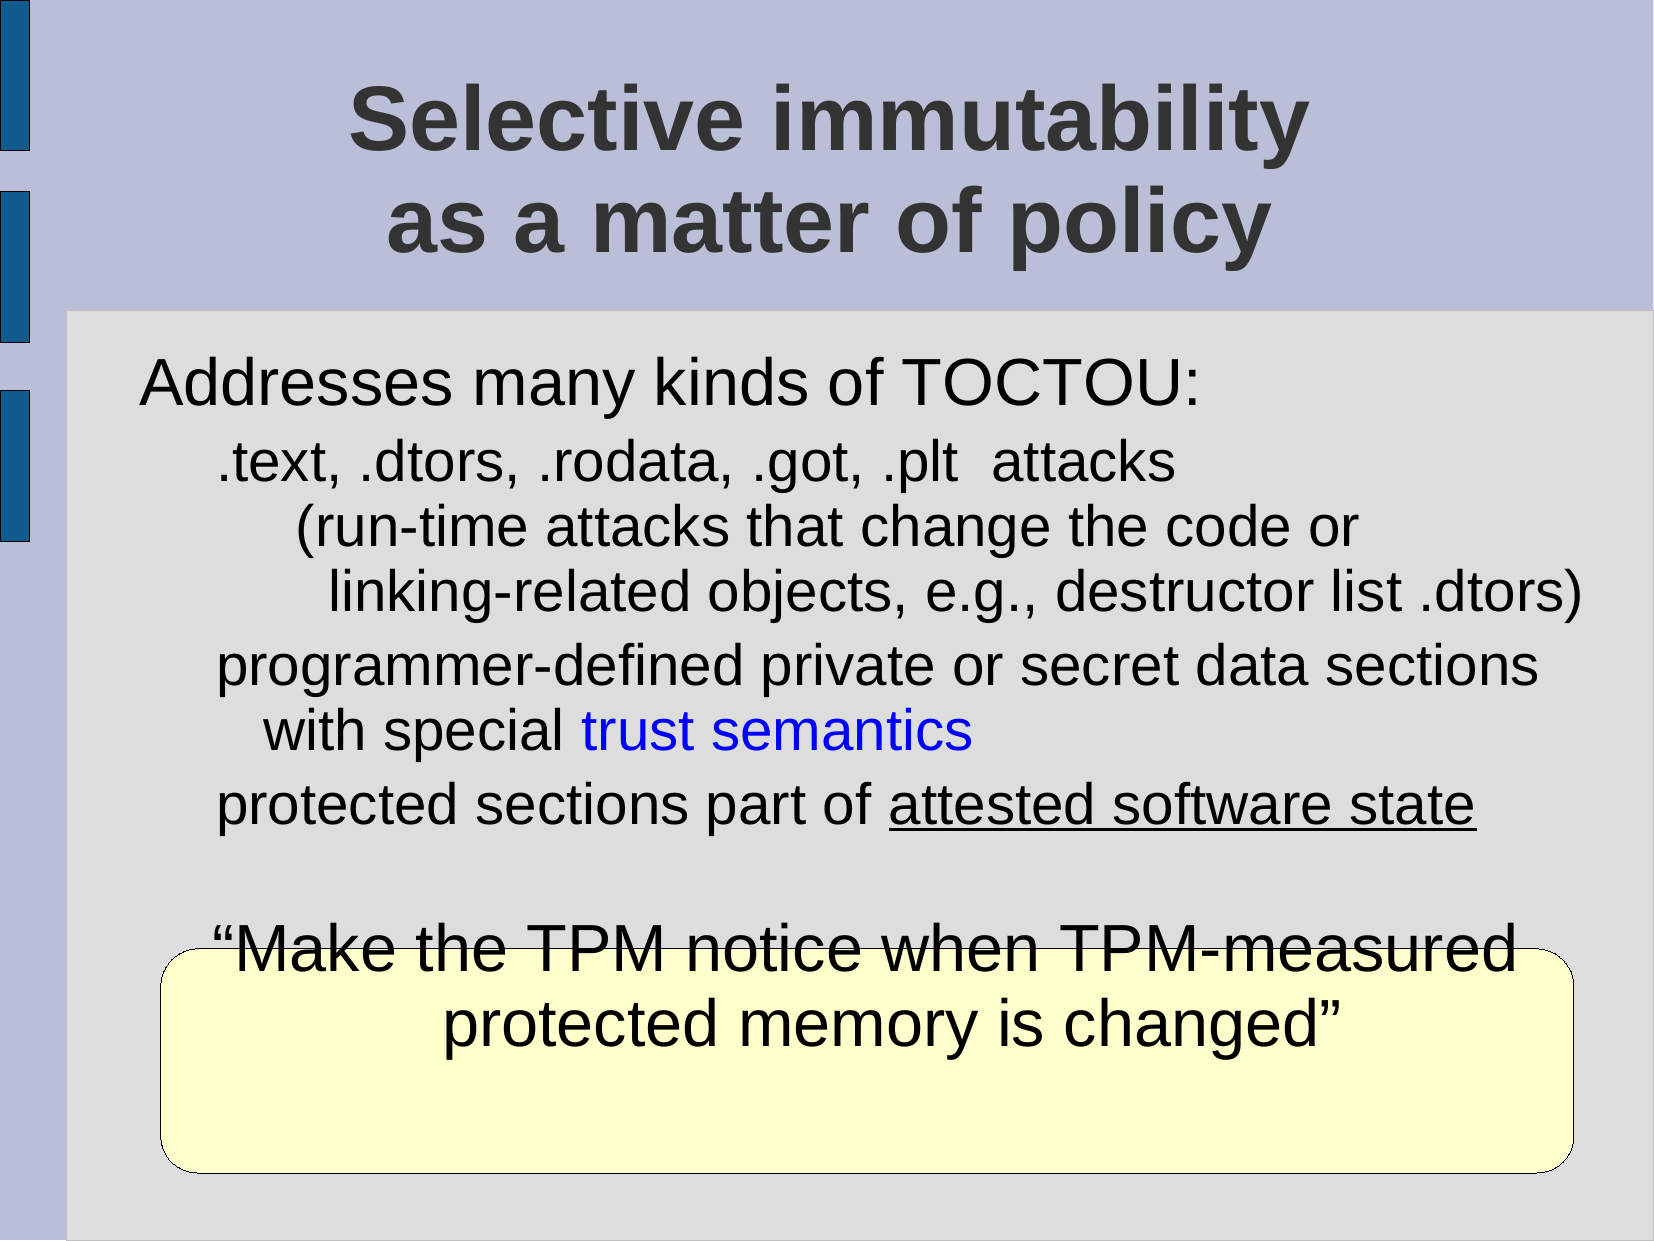

# Selective immutability as a matter of policy
Addresses many kinds of TOCTOU:
.text, .dtors, .rodata, .got, .plt attacks
 (run-time attacks that change the code or
 linking-related objects, e.g., destructor list .dtors)
programmer-defined private or secret data sections with special trust semantics
protected sections part of attested software state
“Make the TPM notice when TPM-measured protected memory is changed”